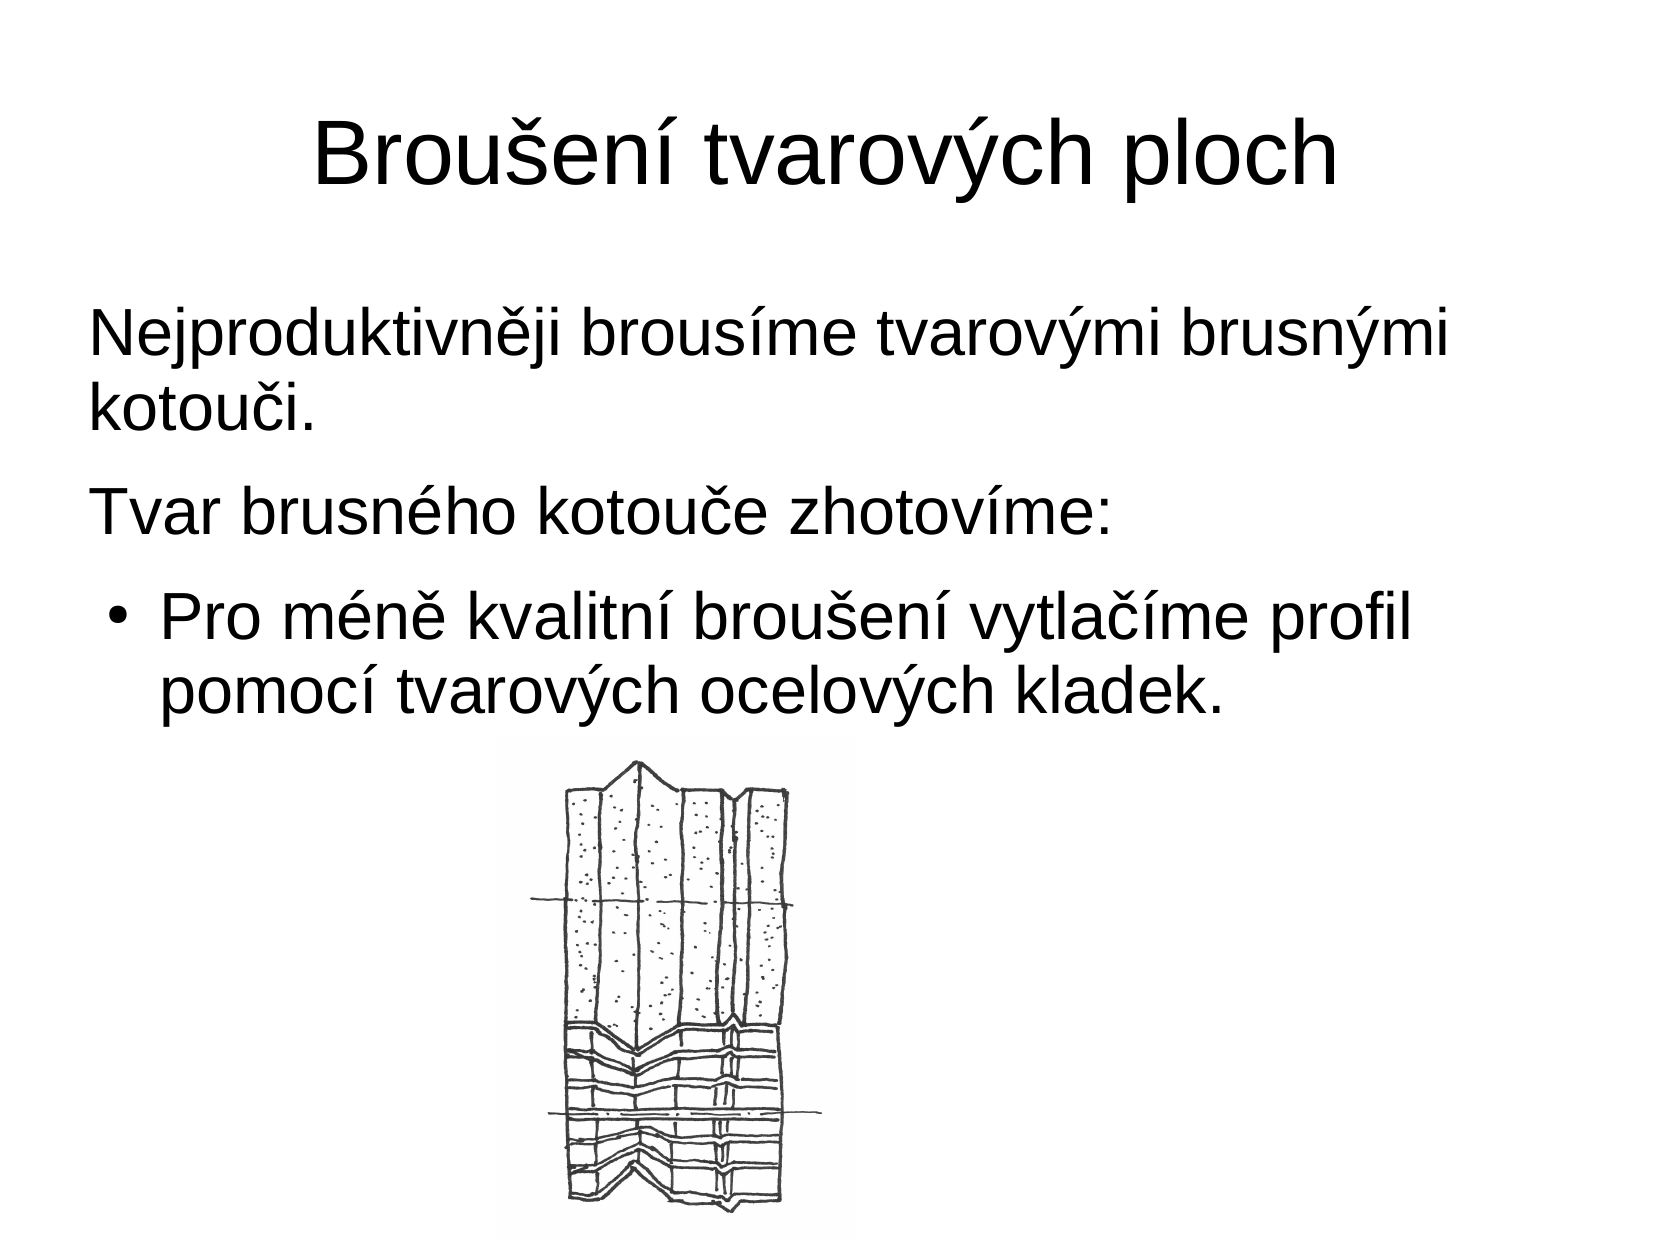

# Broušení tvarových ploch
Nejproduktivněji brousíme tvarovými brusnými kotouči.
Tvar brusného kotouče zhotovíme:
Pro méně kvalitní broušení vytlačíme profil pomocí tvarových ocelových kladek.